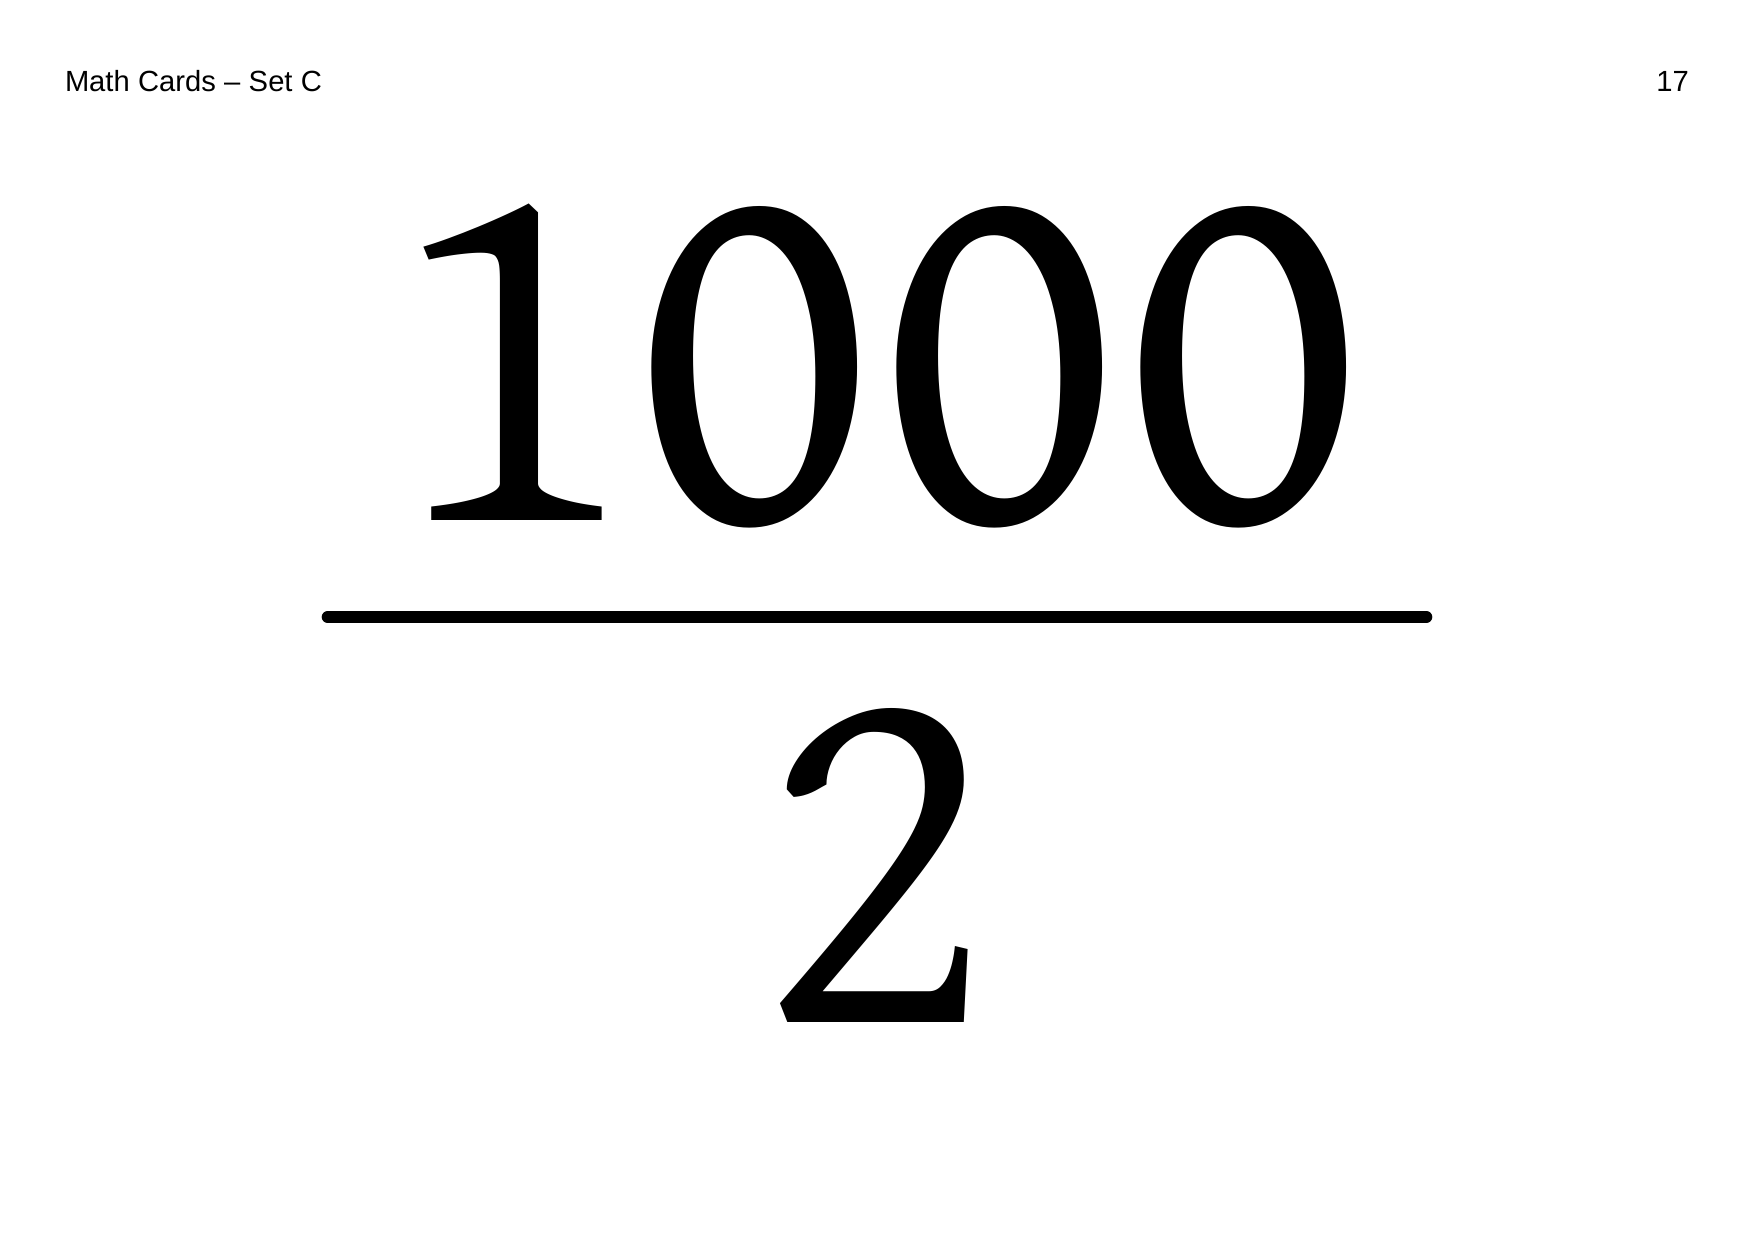

Math Cards – Set C
17
1000
2